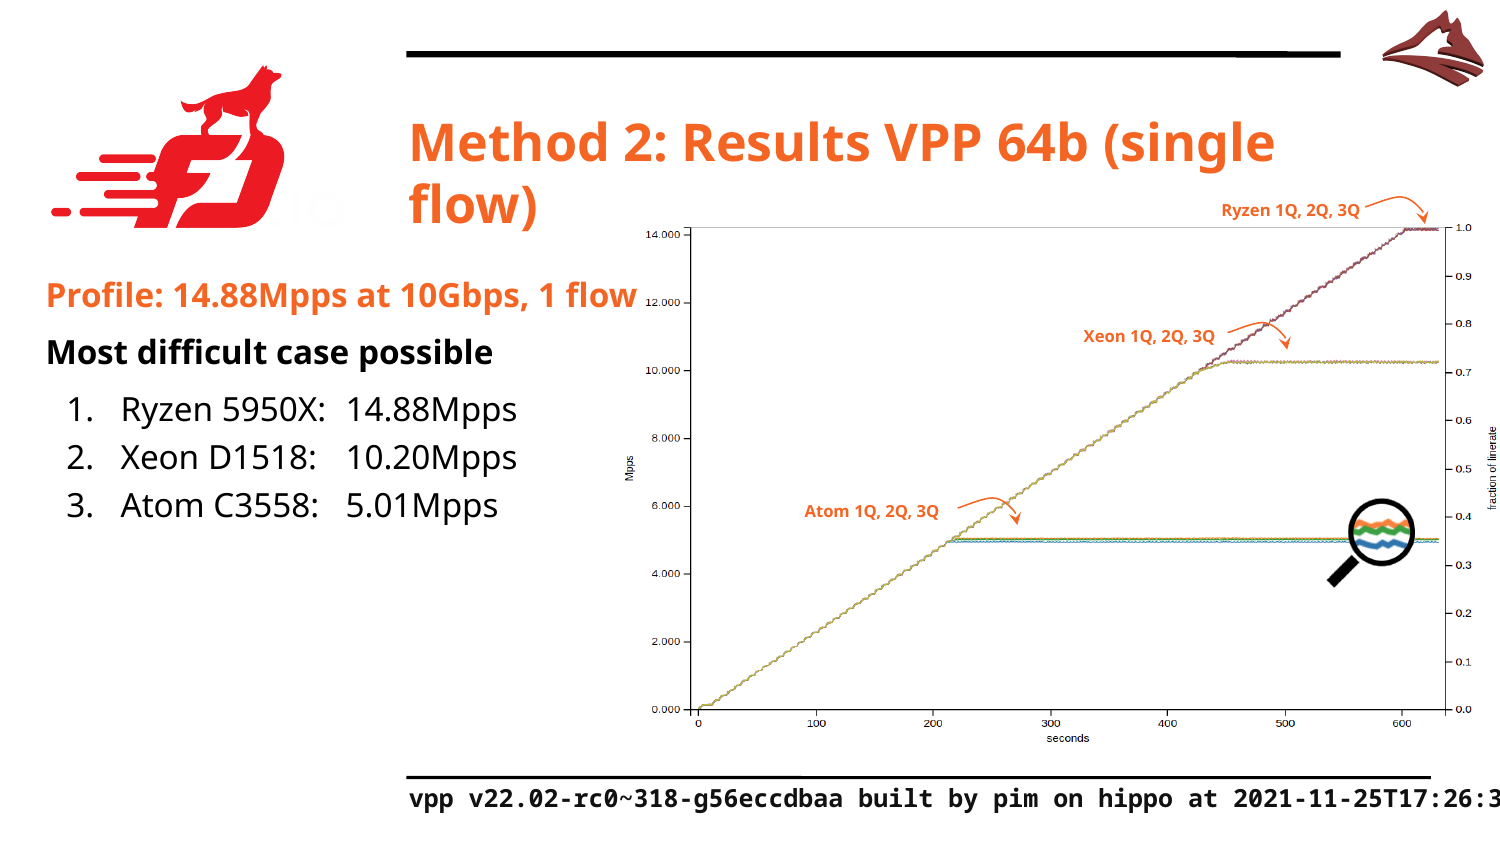

# Method 2: Results VPP 64b (single flow)
Ryzen 1Q, 2Q, 3Q
Profile: 14.88Mpps at 10Gbps, 1 flow
Most difficult case possible
Ryzen 5950X: 	14.88Mpps
Xeon D1518: 	10.20Mpps
Atom C3558: 	5.01Mpps
Xeon 1Q, 2Q, 3Q
Atom 1Q, 2Q, 3Q
vpp v22.02-rc0~318-g56eccdbaa built by pim on hippo at 2021-11-25T17:26:37